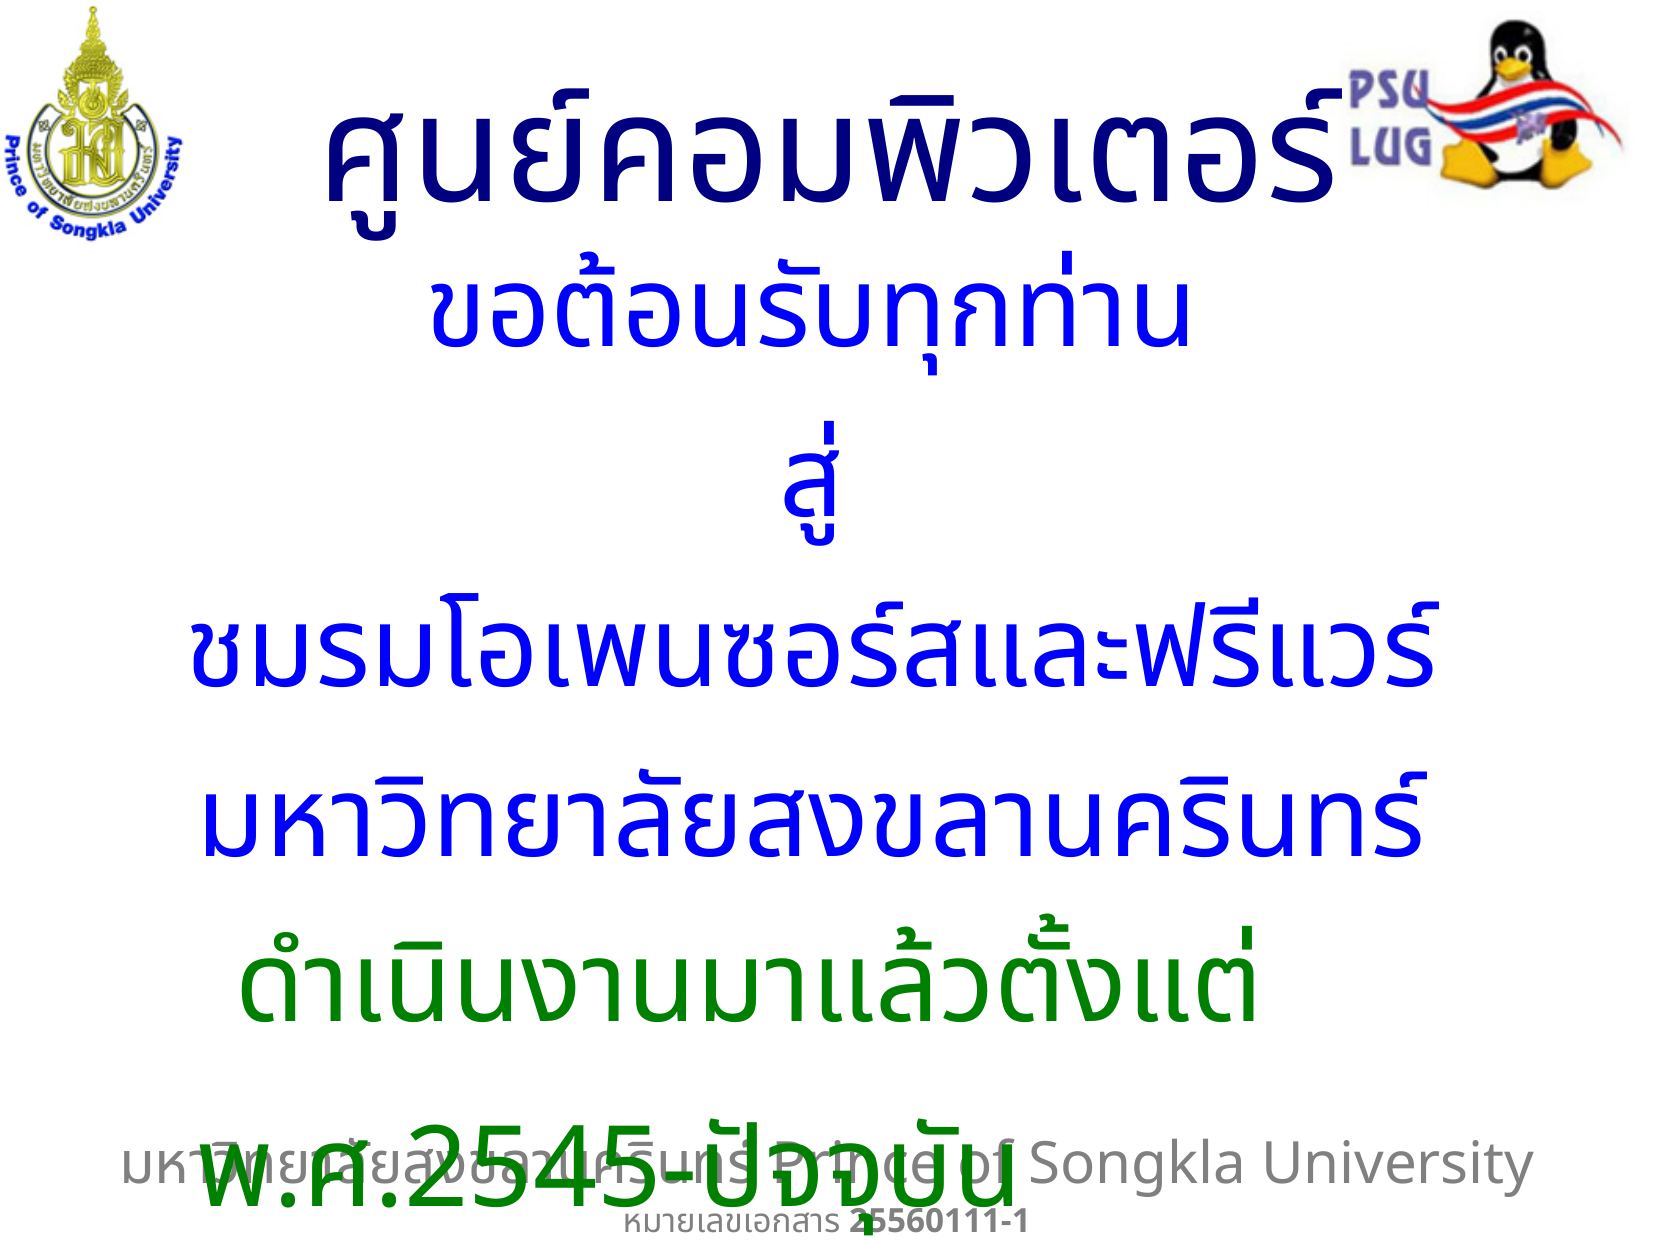

# ศูนย์คอมพิวเตอร์
ขอต้อนรับทุกท่าน
สู่
ชมรมโอเพนซอร์สและฟรีแวร์
มหาวิทยาลัยสงขลานครินทร์
ดำเนินงานมาแล้วตั้งแต่พ.ศ.2545-ปัจจุบัน